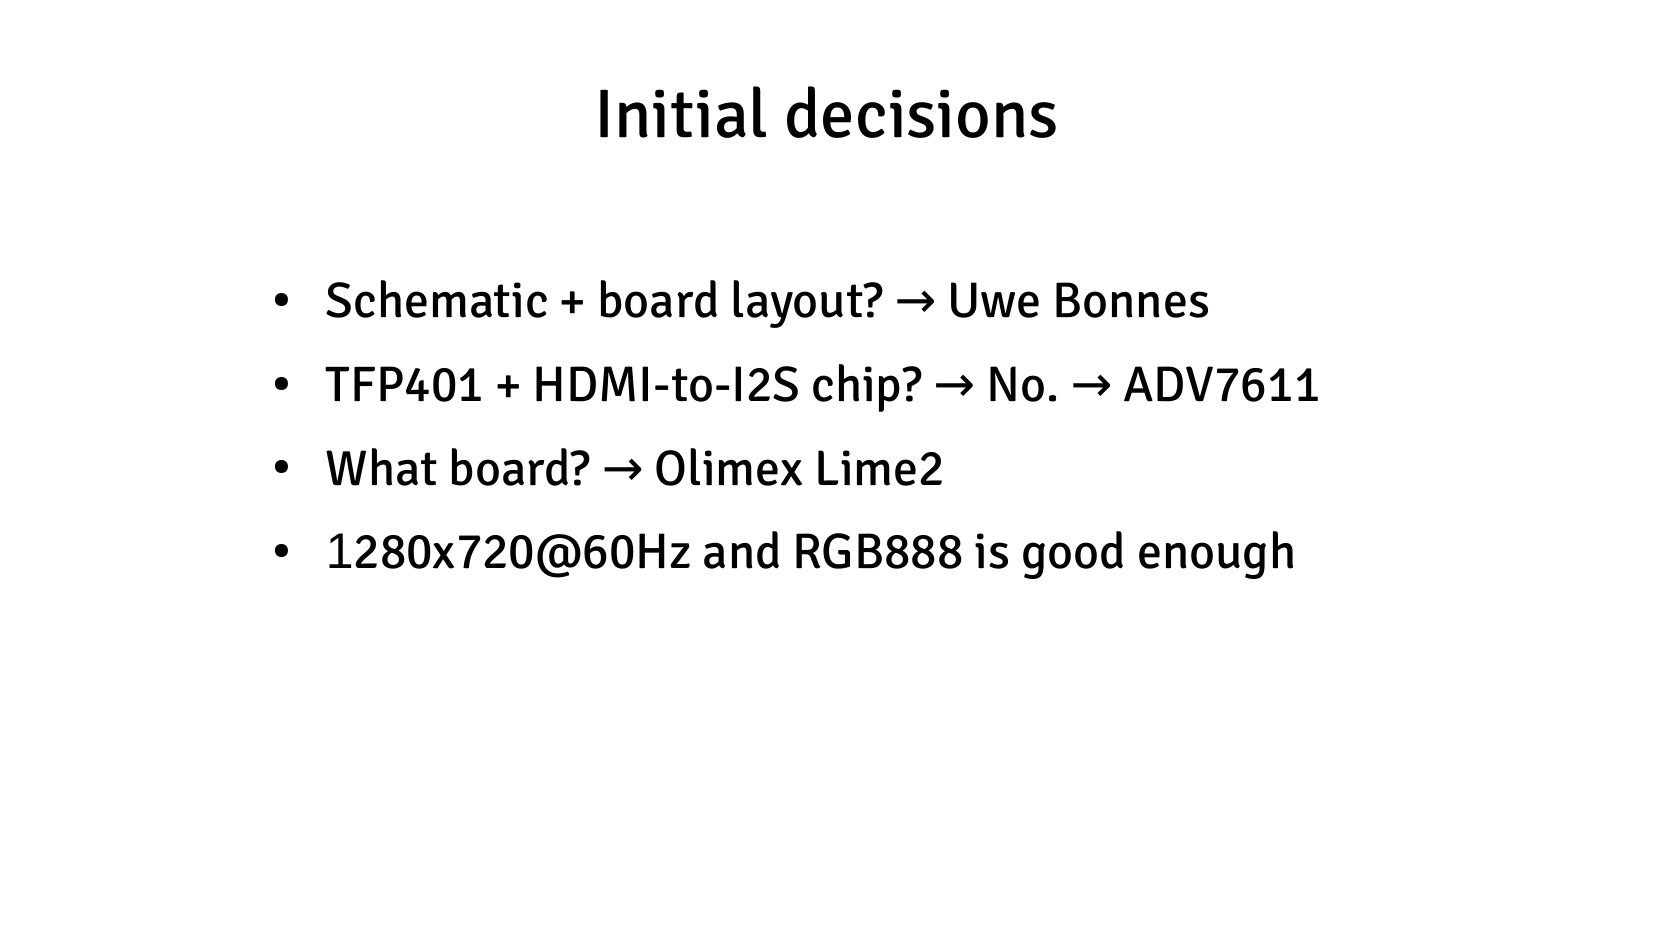

# Initial decisions
Schematic + board layout? → Uwe Bonnes
TFP401 + HDMI-to-I2S chip? → No. → ADV7611
What board? → Olimex Lime2
1280x720@60Hz and RGB888 is good enough